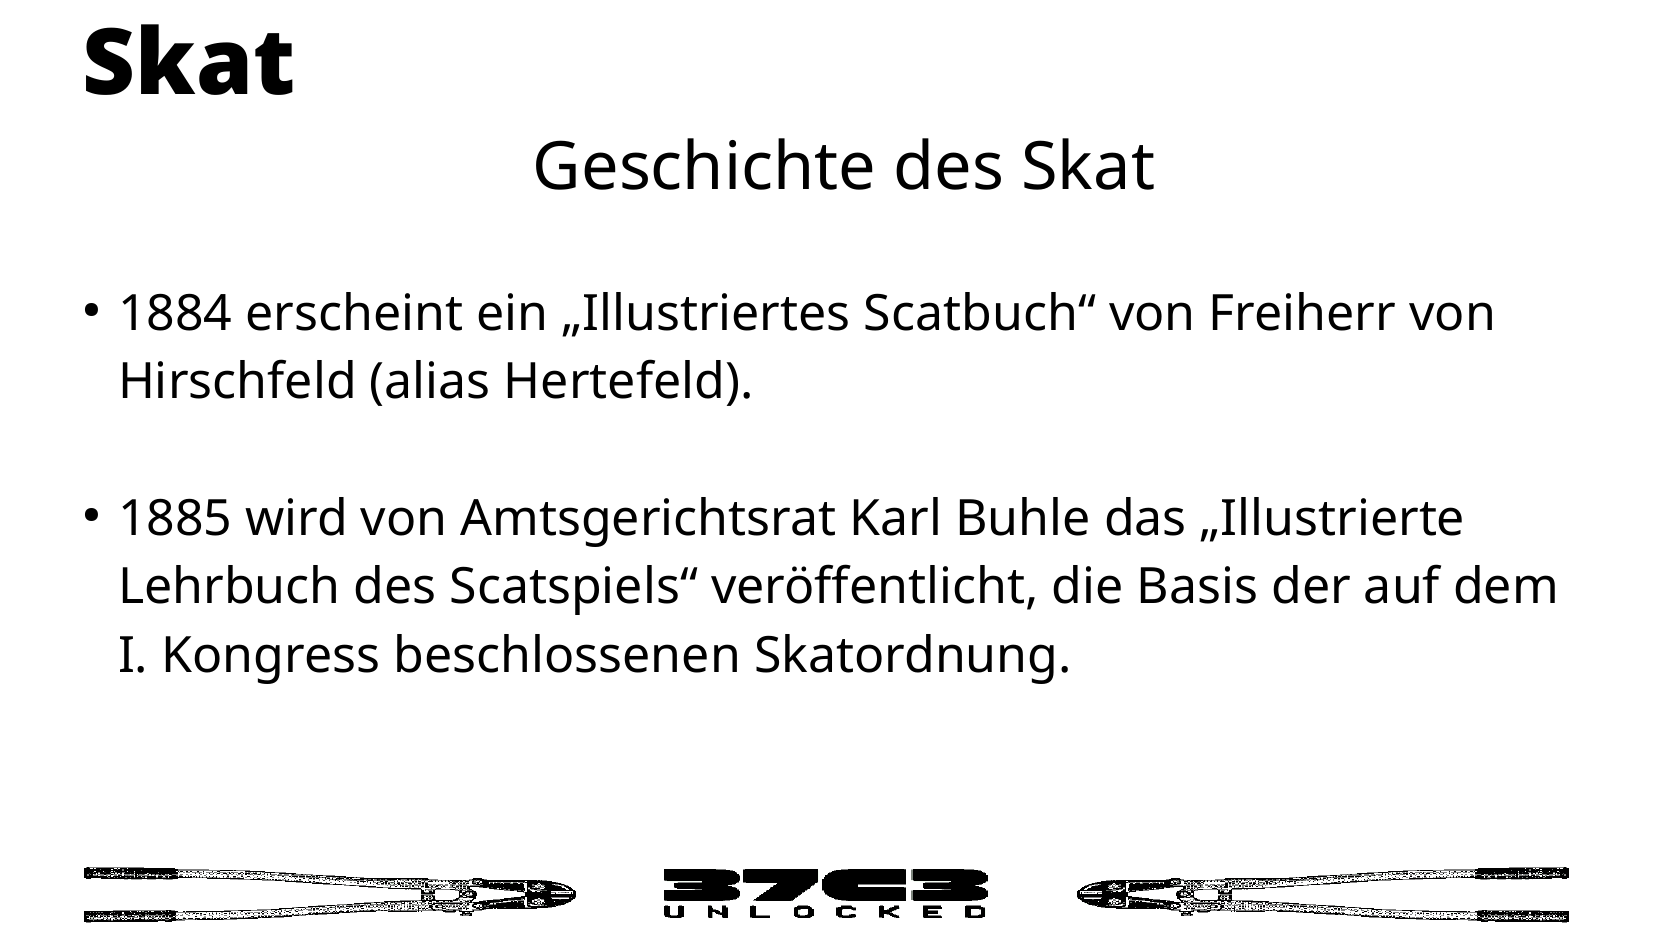

# Skat
Geschichte des Skat
1884 erscheint ein „Illustriertes Scatbuch“ von Freiherr von Hirschfeld (alias Hertefeld).
1885 wird von Amtsgerichtsrat Karl Buhle das „Illustrierte Lehrbuch des Scatspiels“ veröffentlicht, die Basis der auf dem I. Kongress beschlossenen Skatordnung.